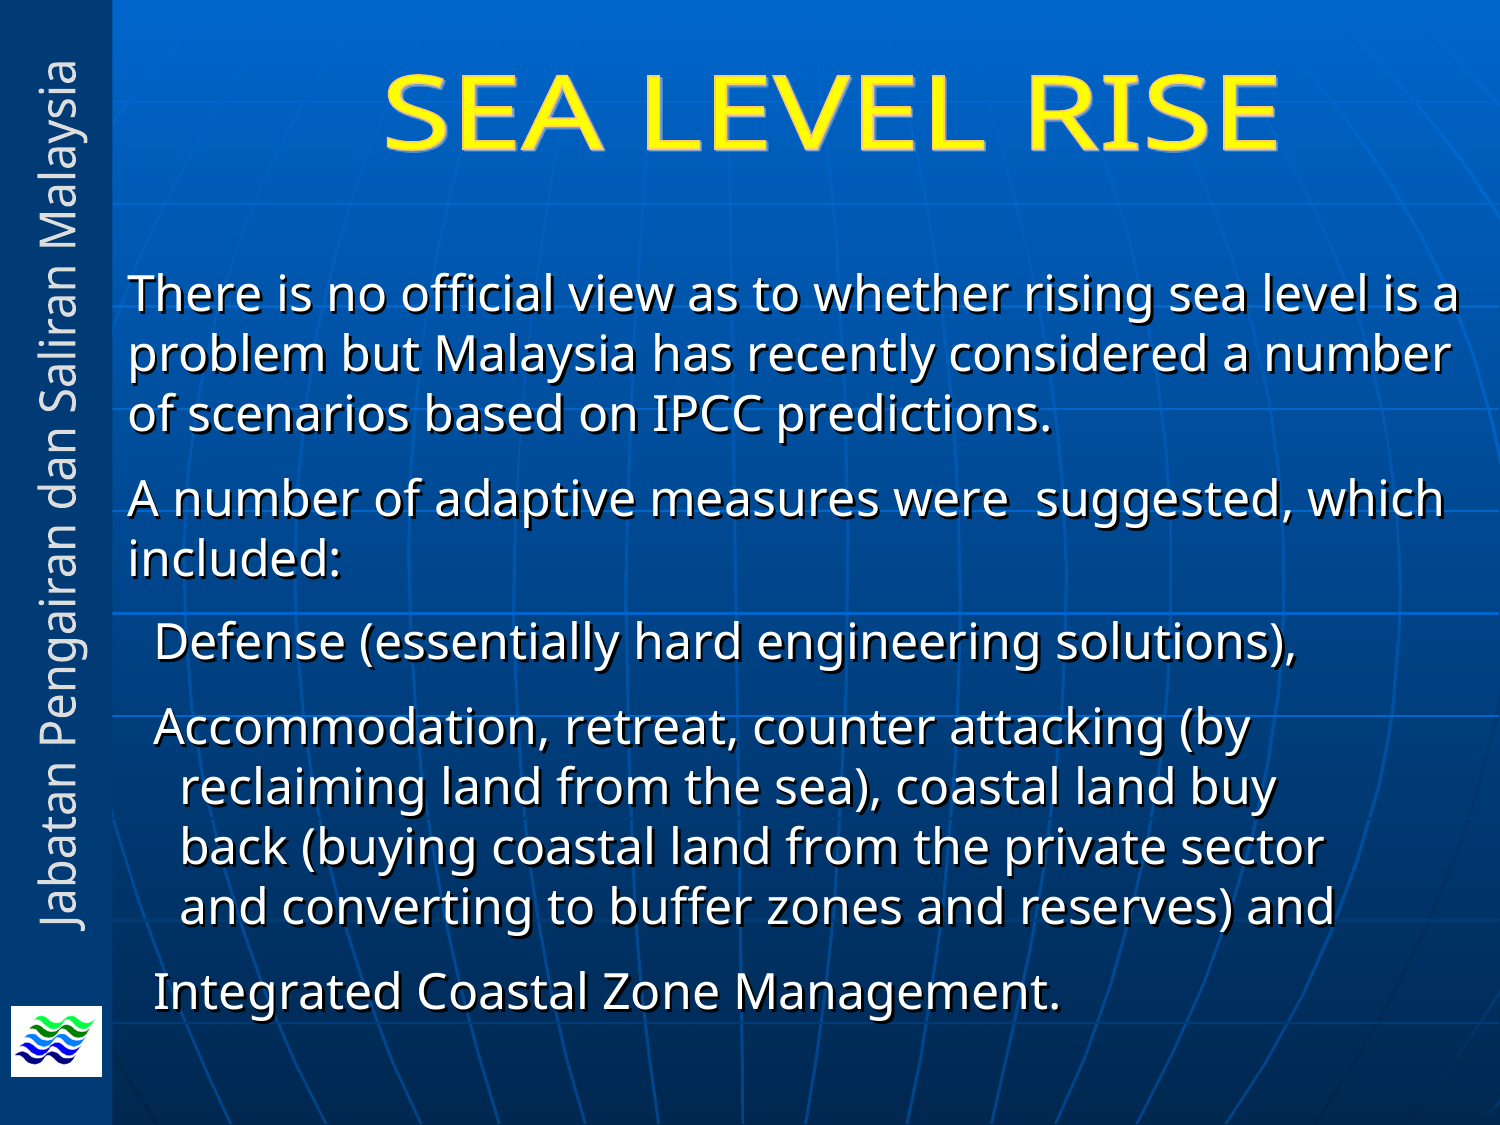

SEA LEVEL RISE
There is no official view as to whether rising sea level is a problem but Malaysia has recently considered a number of scenarios based on IPCC predictions.
A number of adaptive measures were suggested, which included:
 Defense (essentially hard engineering solutions),
 Accommodation, retreat, counter attacking (by
 reclaiming land from the sea), coastal land buy
 back (buying coastal land from the private sector
 and converting to buffer zones and reserves) and
 Integrated Coastal Zone Management.
Jabatan Pengairan dan Saliran Malaysia